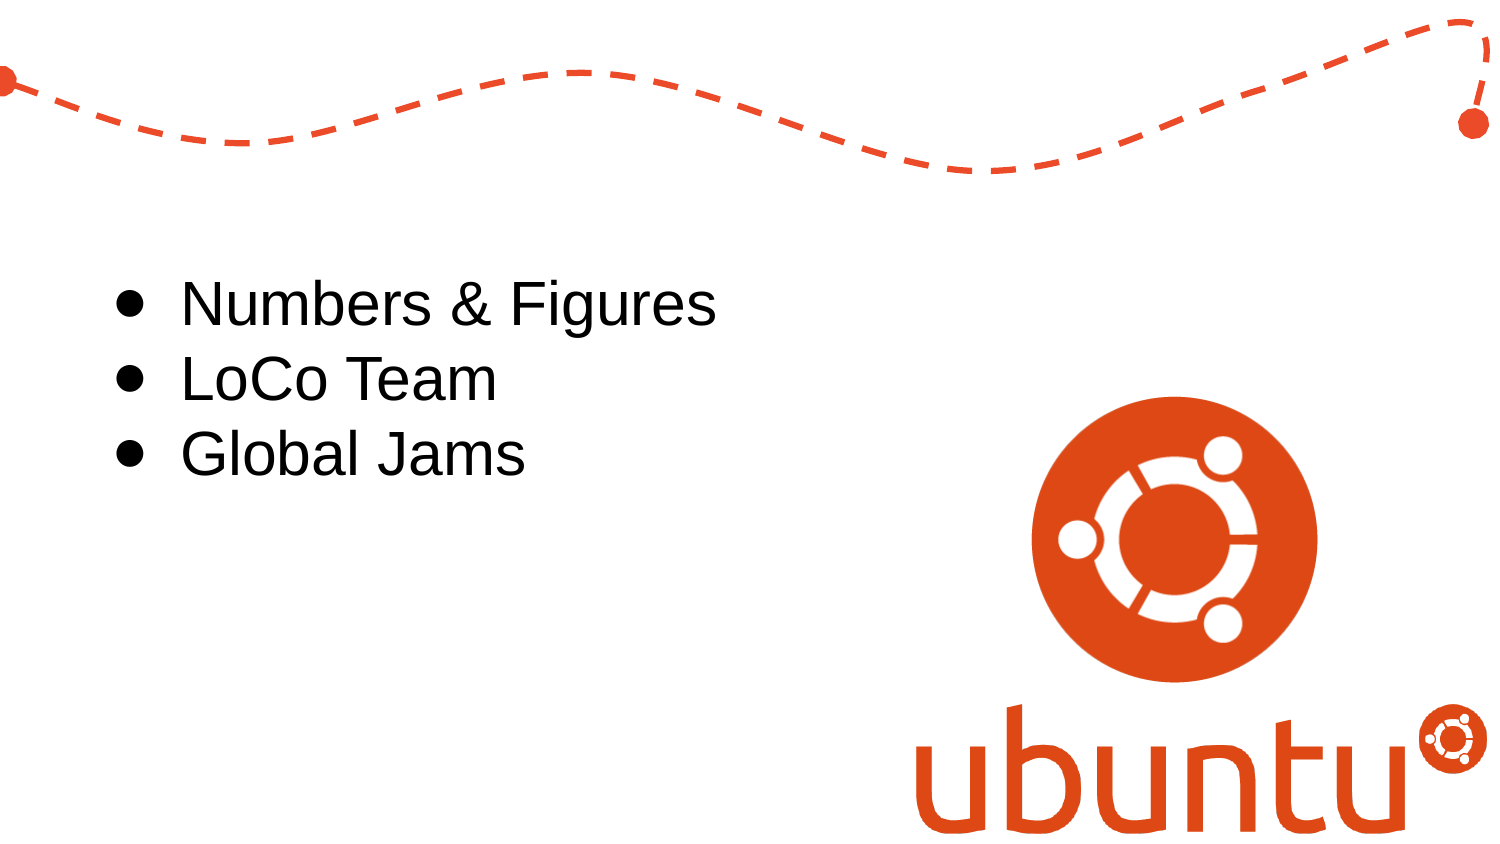

# Numbers & Figures
LoCo Team
Global Jams